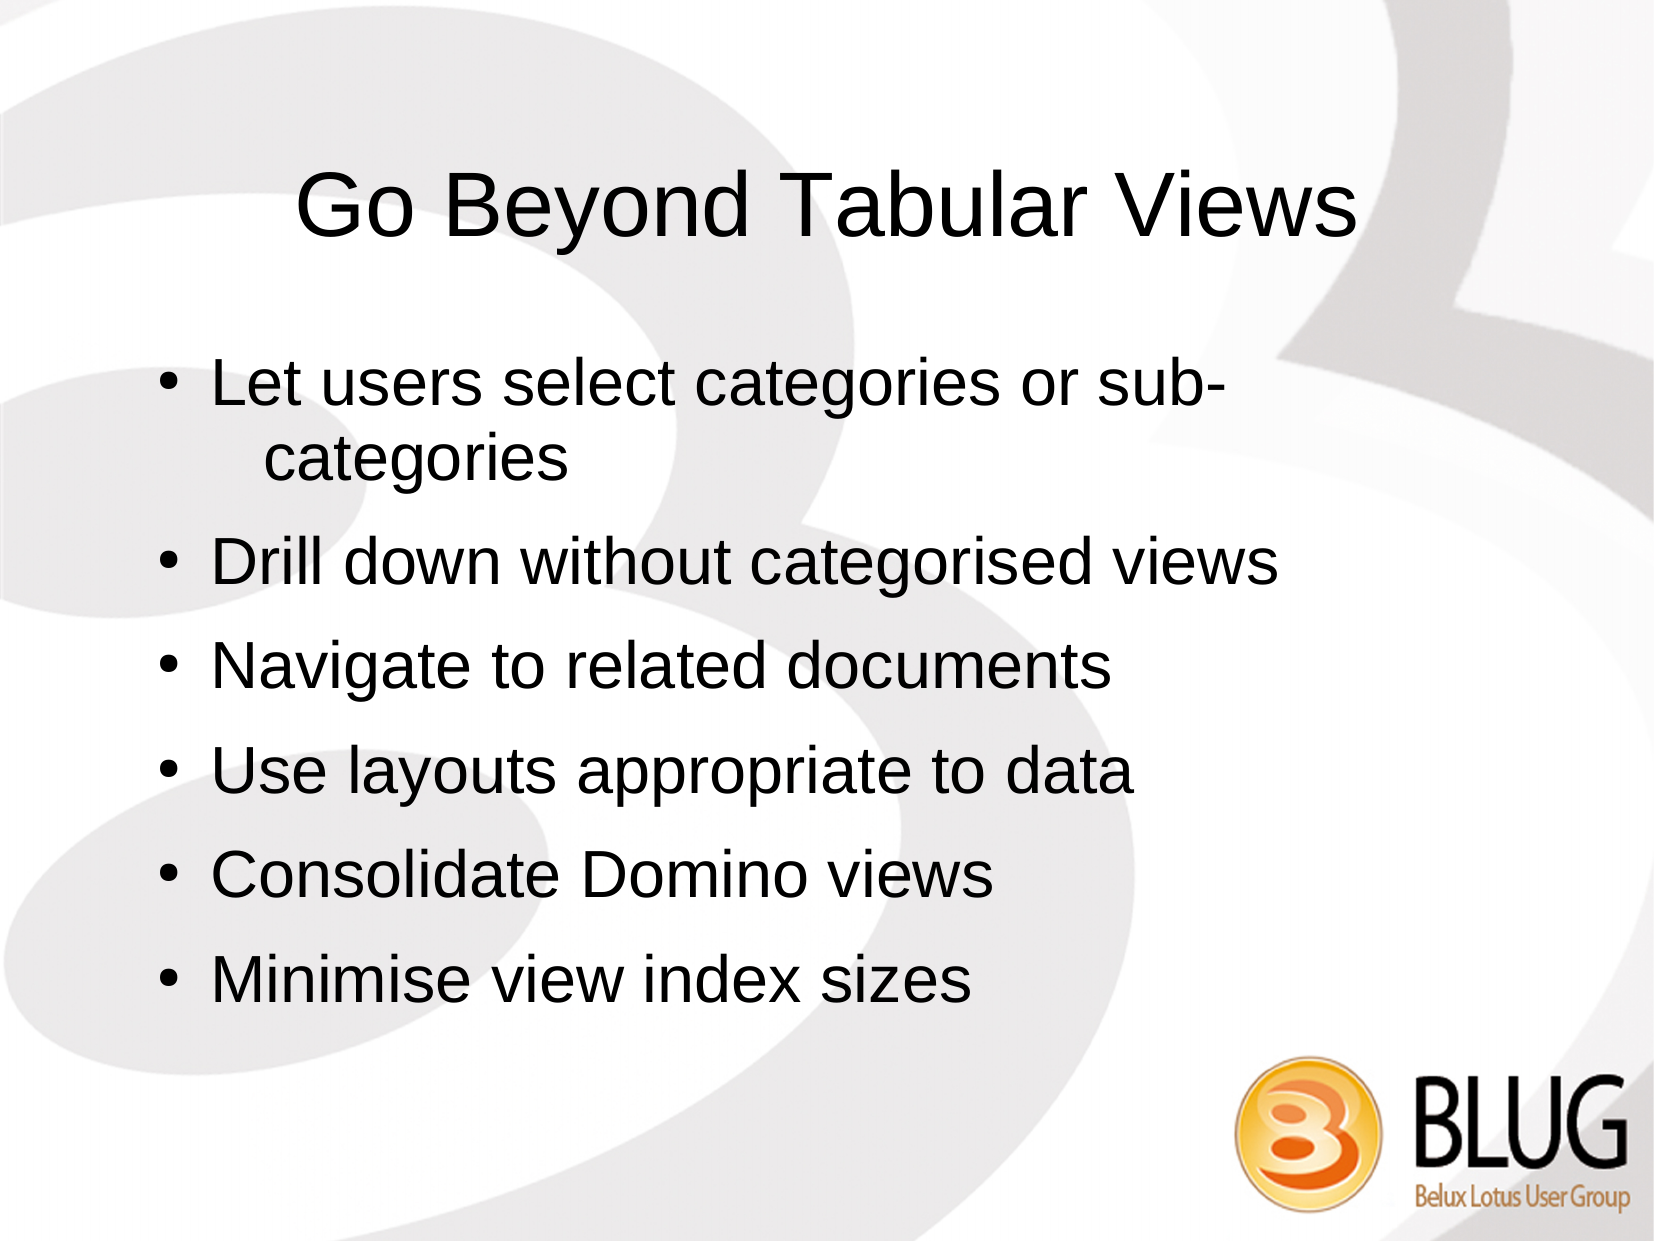

# Go Beyond Tabular Views
Let users select categories or sub-categories
Drill down without categorised views
Navigate to related documents
Use layouts appropriate to data
Consolidate Domino views
Minimise view index sizes